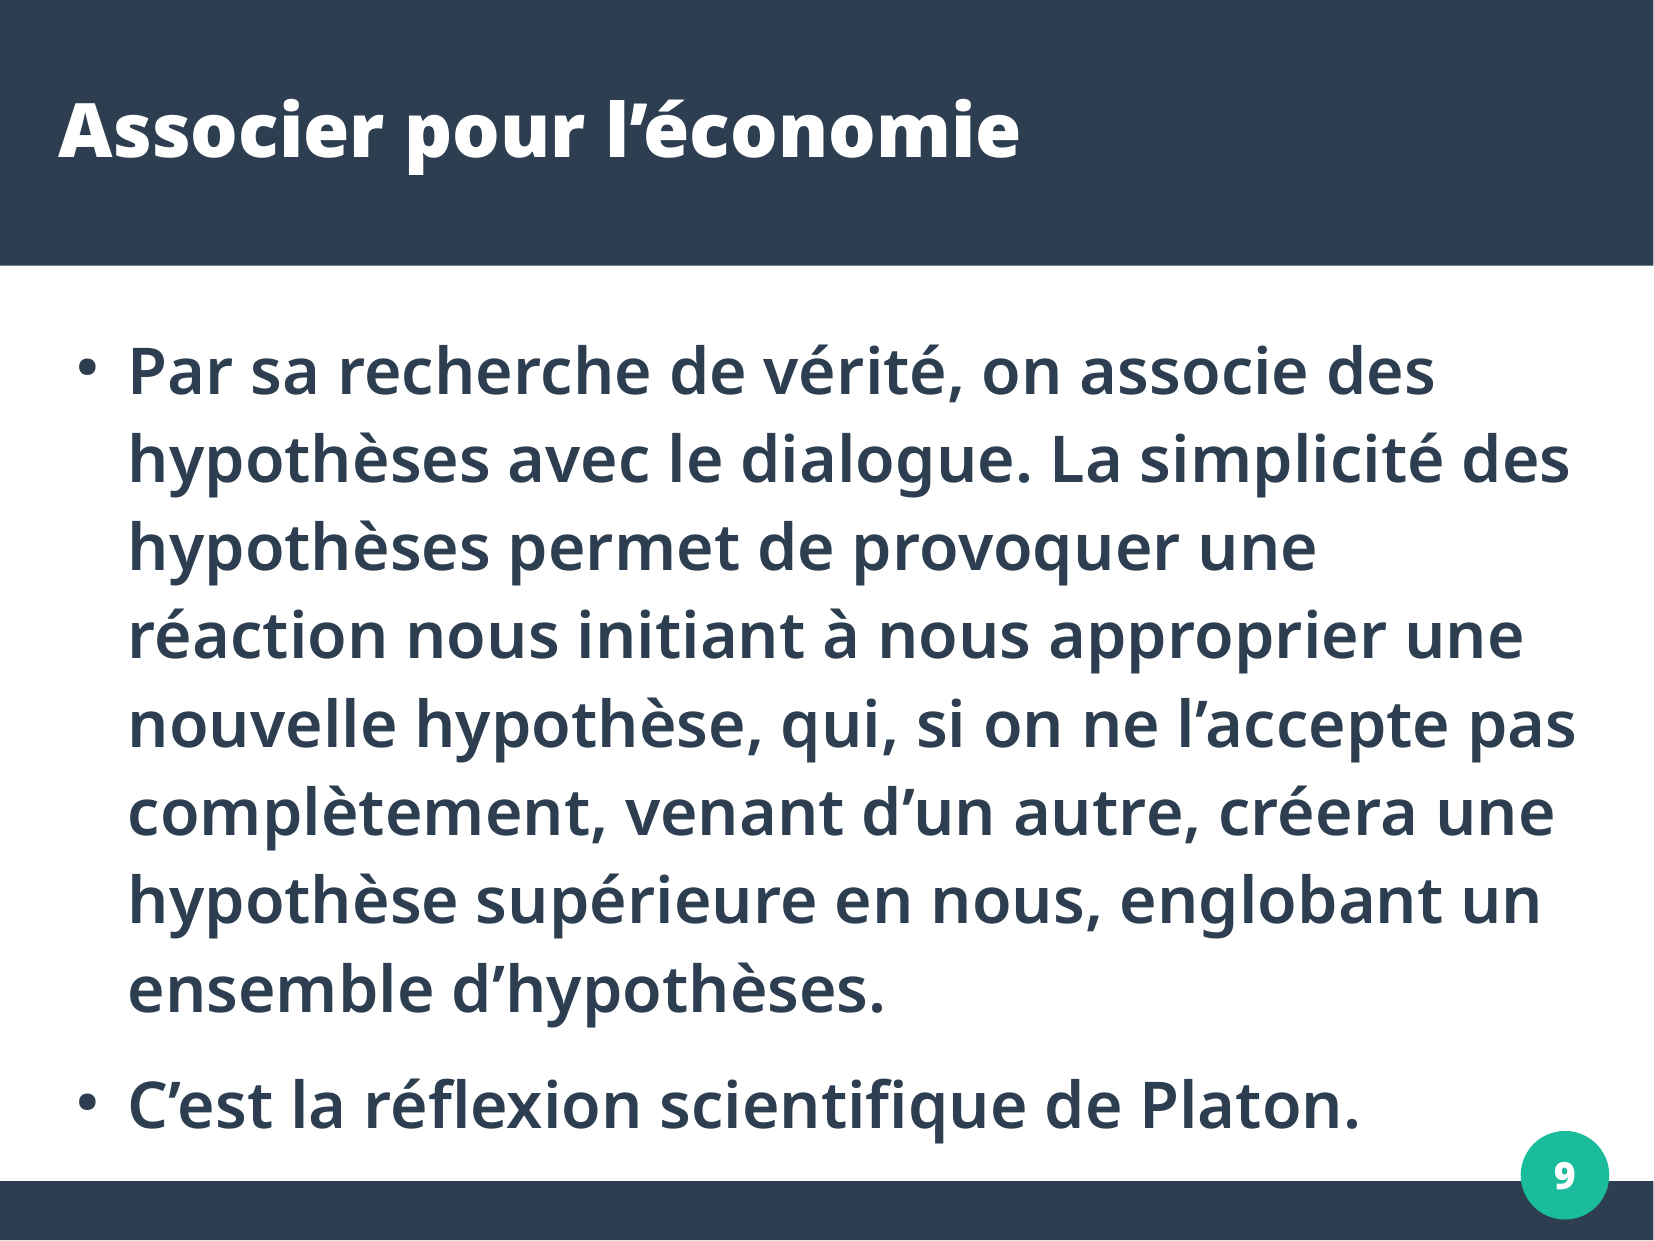

# Associer pour l’économie
Par sa recherche de vérité, on associe des hypothèses avec le dialogue. La simplicité des hypothèses permet de provoquer une réaction nous initiant à nous approprier une nouvelle hypothèse, qui, si on ne l’accepte pas complètement, venant d’un autre, créera une hypothèse supérieure en nous, englobant un ensemble d’hypothèses.
C’est la réflexion scientifique de Platon.
9